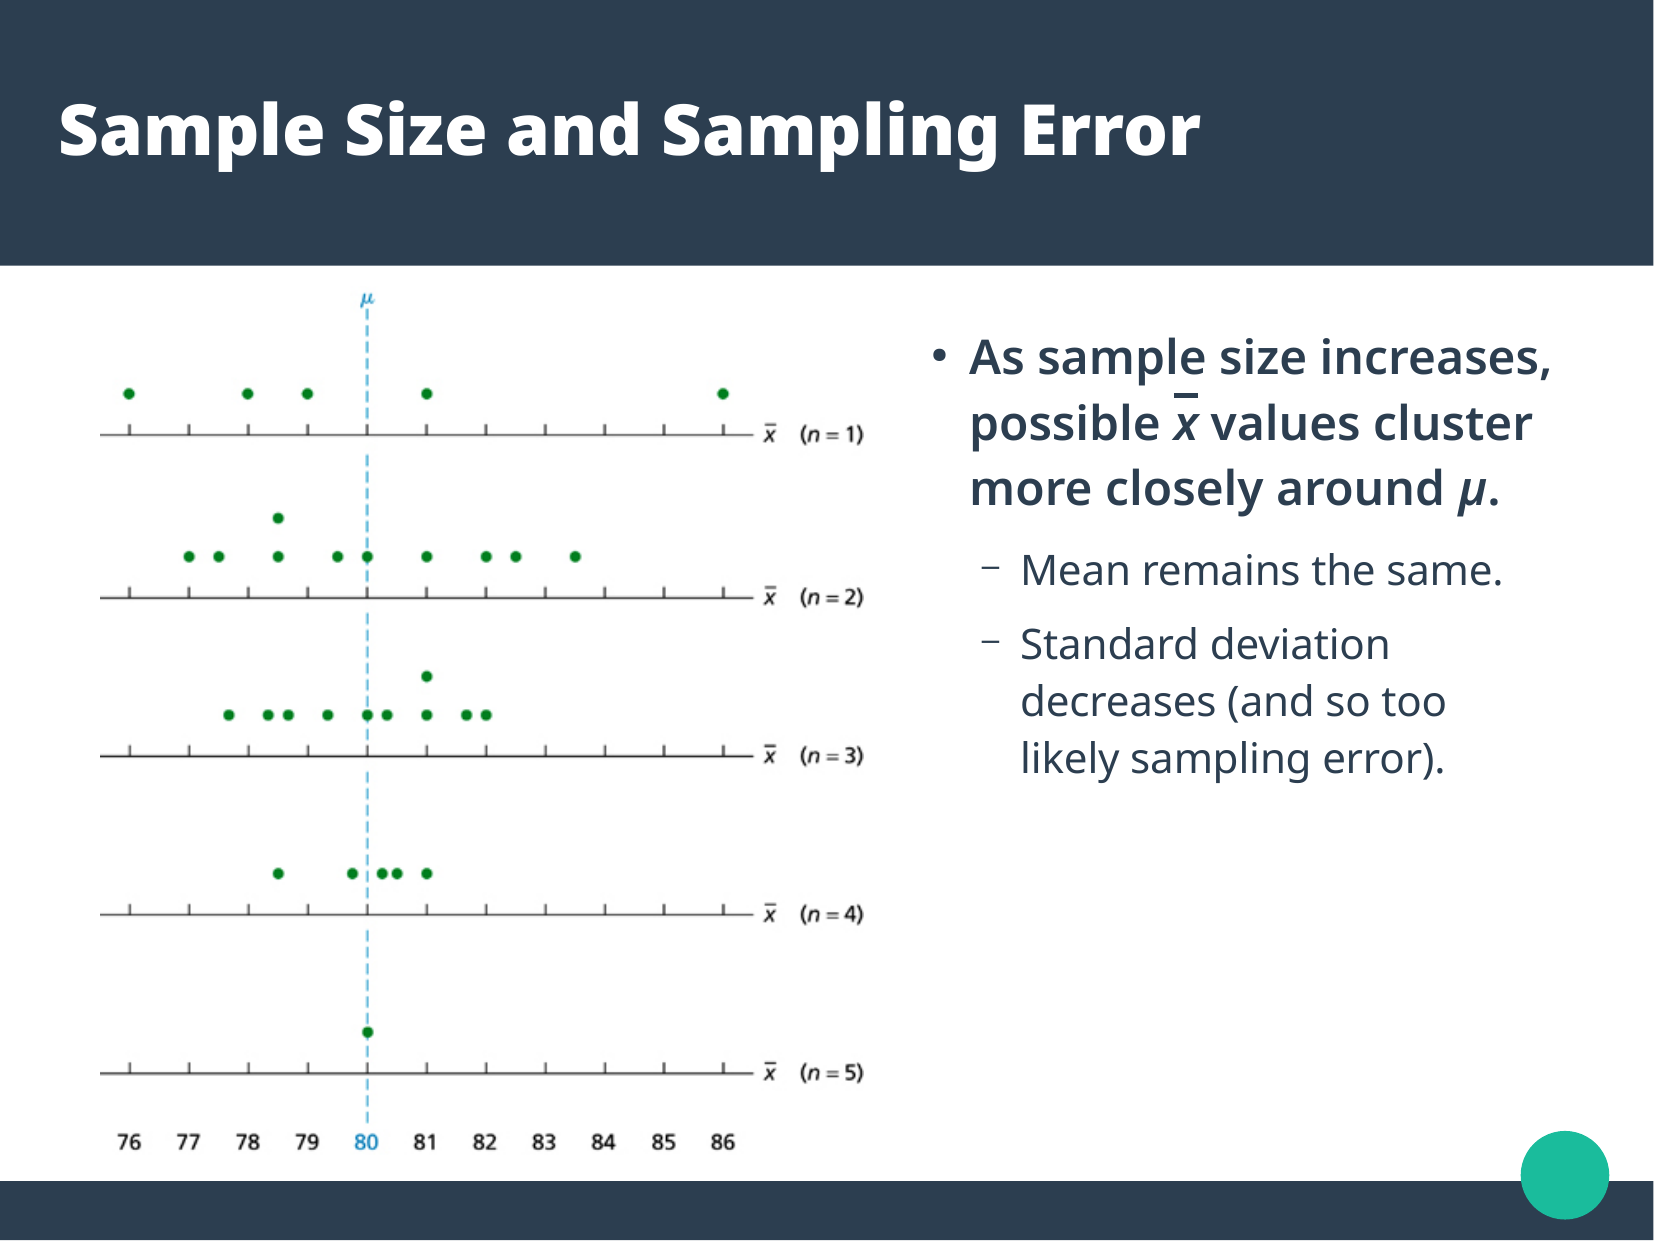

# Sample Size and Sampling Error
As sample size increases, possible x values cluster more closely around μ.
Mean remains the same.
Standard deviation decreases (and so too likely sampling error).